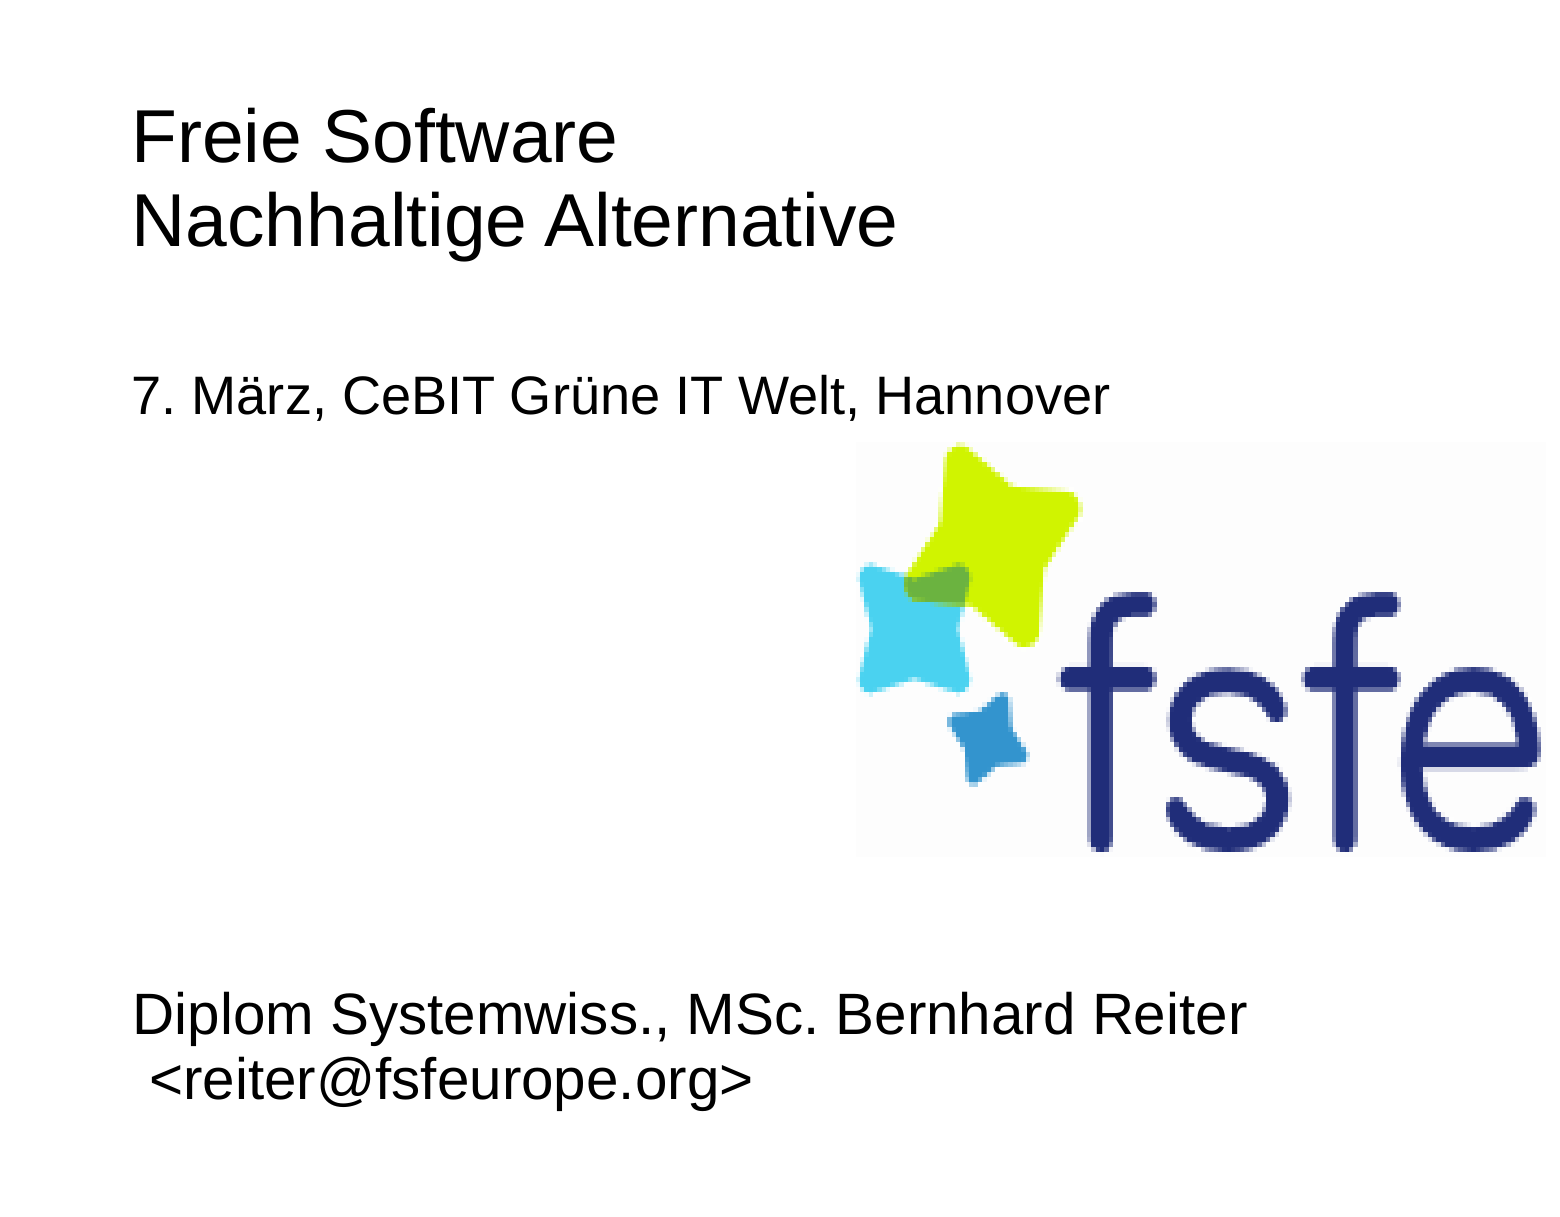

Freie Software
Nachhaltige Alternative
7. März, CeBIT Grüne IT Welt, Hannover
Diplom Systemwiss., MSc. Bernhard Reiter
 <reiter@fsfeurope.org>